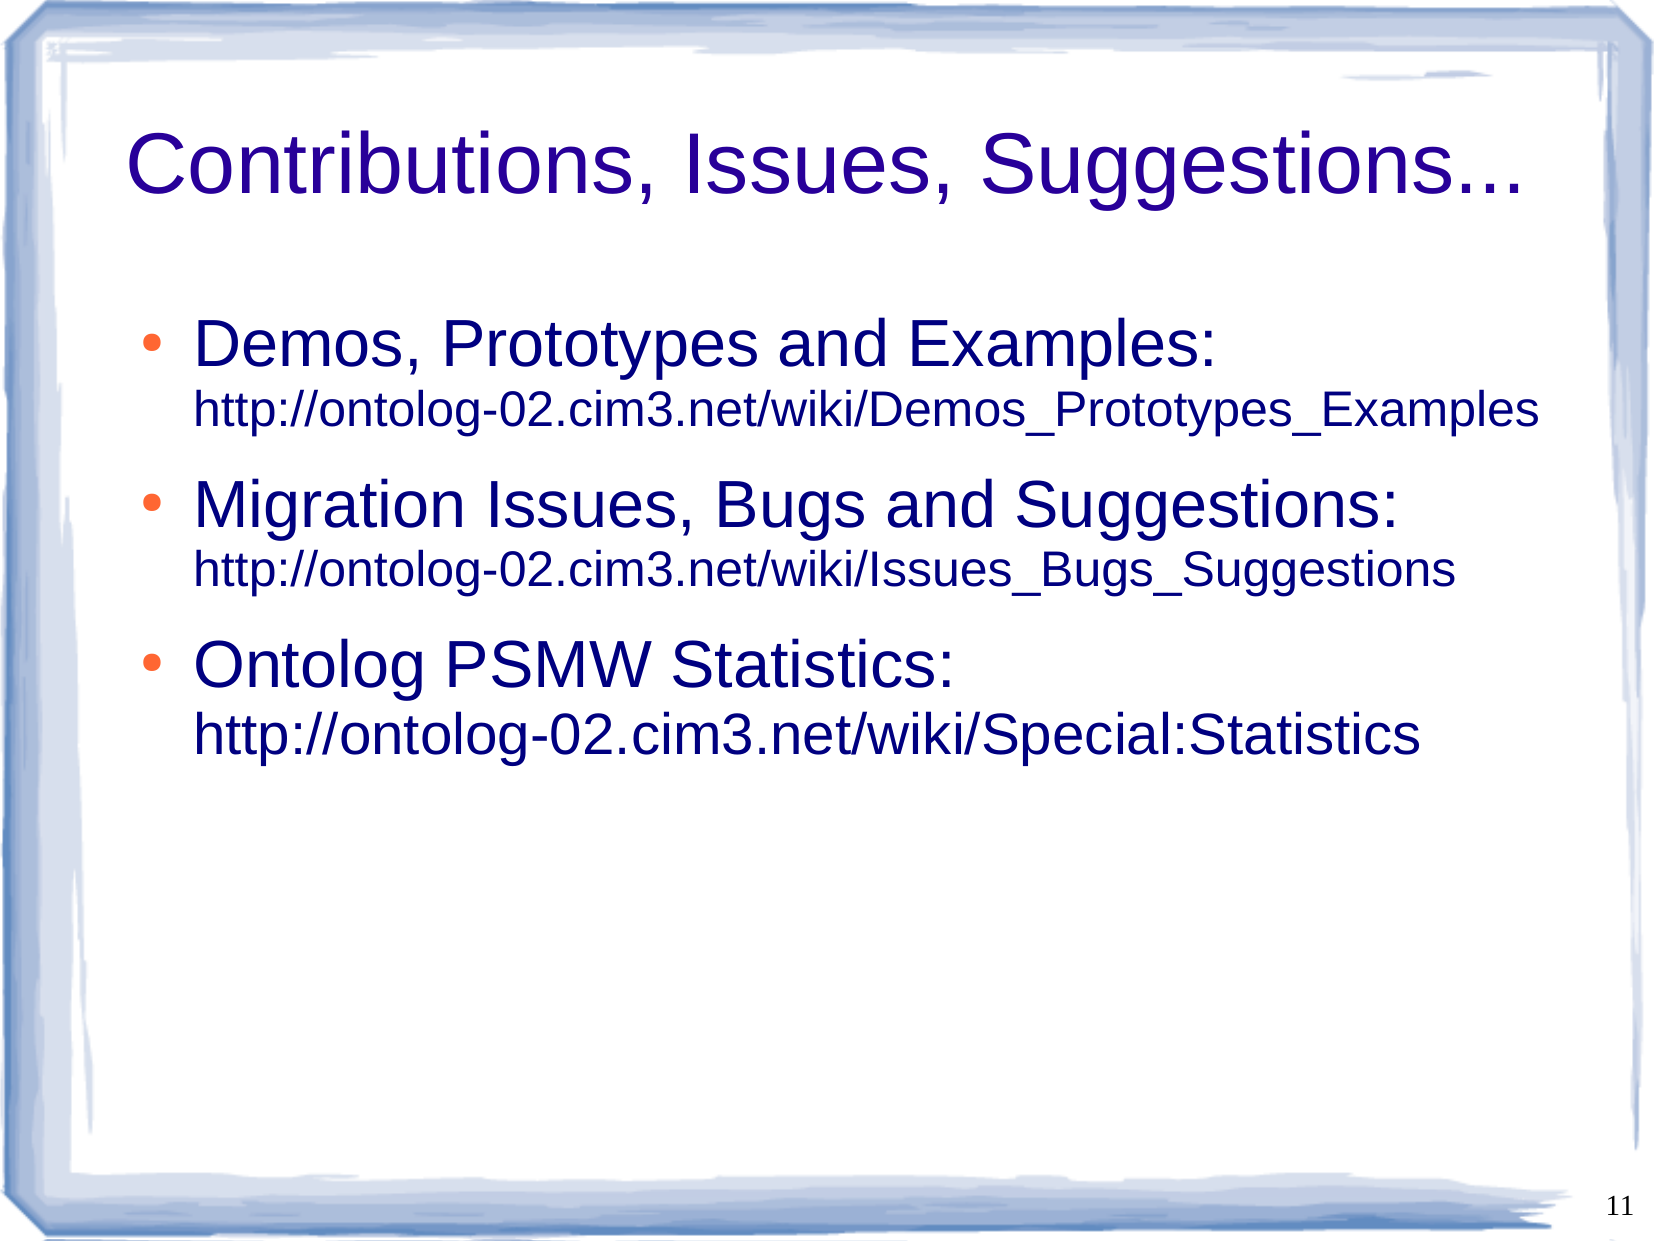

# Contributions, Issues, Suggestions...
Demos, Prototypes and Examples:http://ontolog-02.cim3.net/wiki/Demos_Prototypes_Examples
Migration Issues, Bugs and Suggestions:http://ontolog-02.cim3.net/wiki/Issues_Bugs_Suggestions
Ontolog PSMW Statistics: http://ontolog-02.cim3.net/wiki/Special:Statistics
11